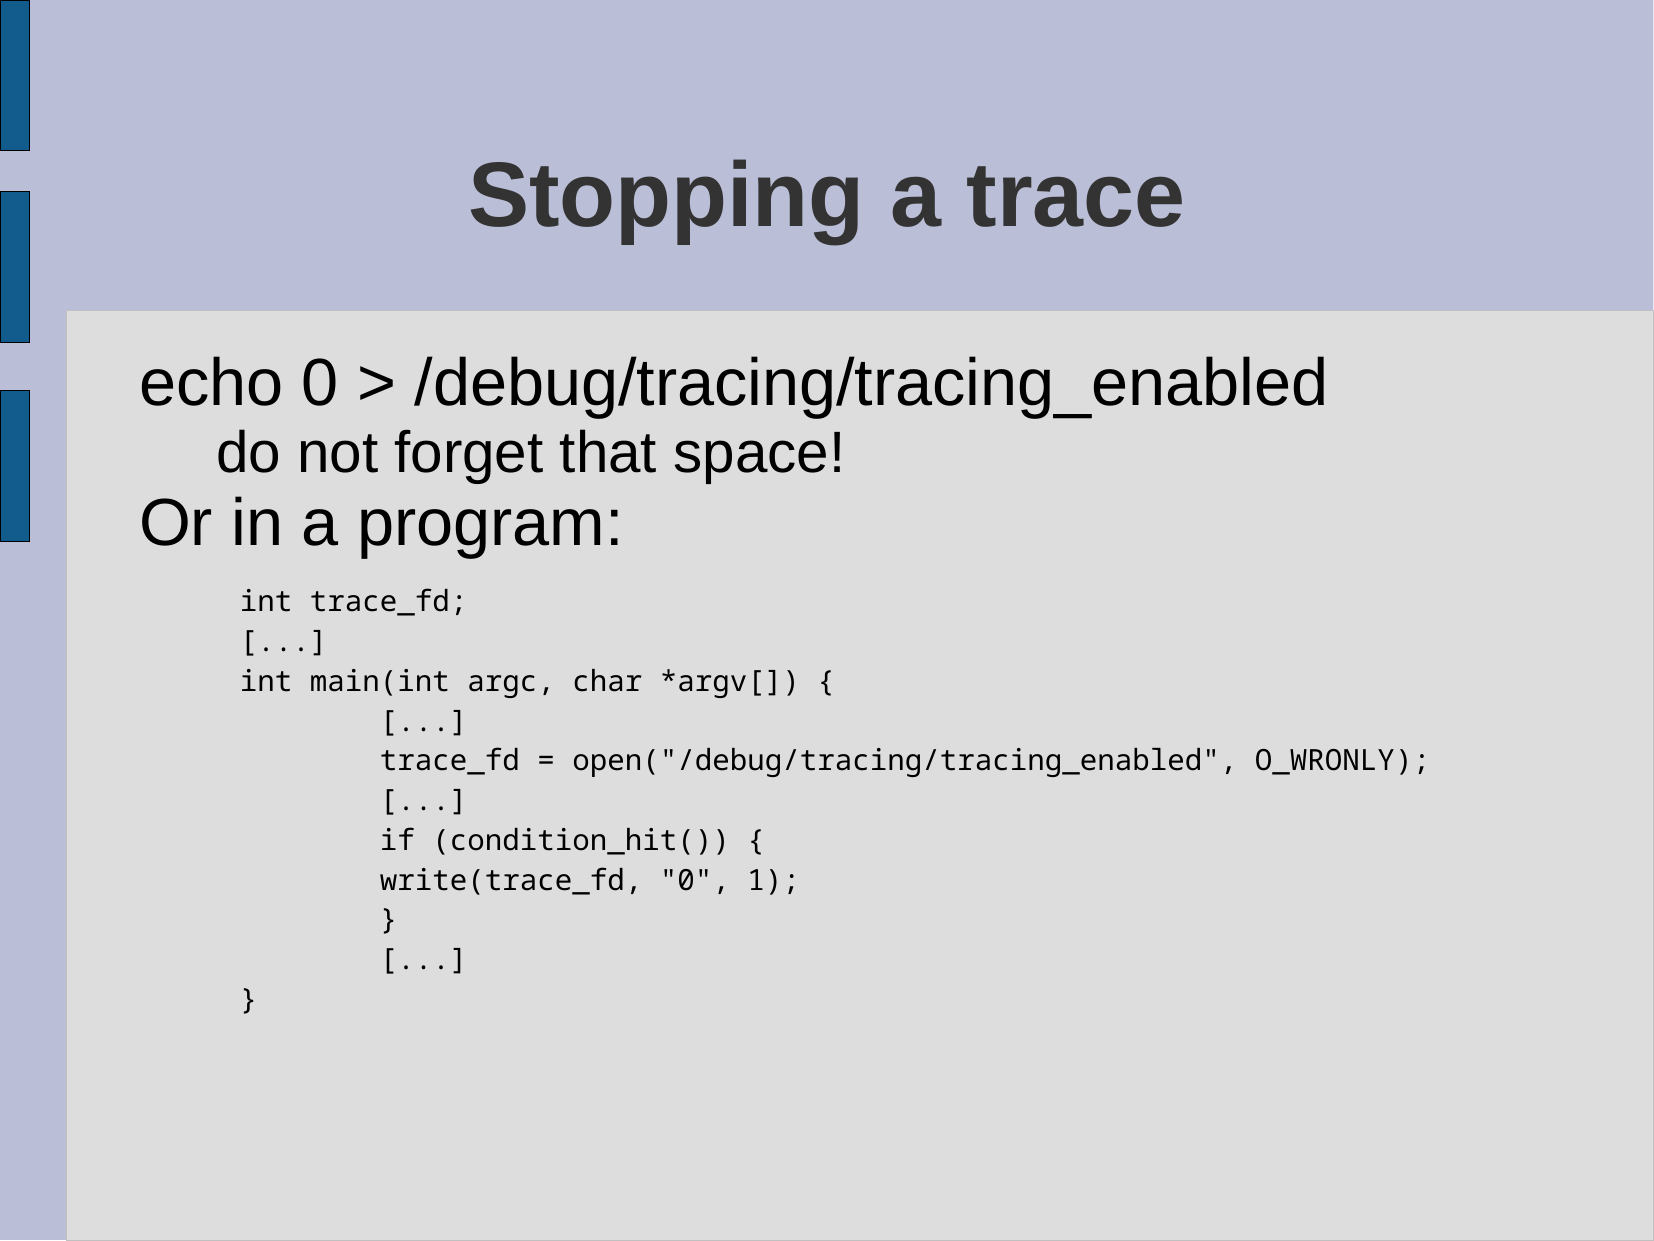

# Stopping a trace
echo 0 > /debug/tracing/tracing_enabled
do not forget that space!
Or in a program:
int trace_fd;
[...]
int main(int argc, char *argv[]) {
 [...]
 trace_fd = open("/debug/tracing/tracing_enabled", O_WRONLY);
 [...]
 if (condition_hit()) {
 write(trace_fd, "0", 1);
 }
 [...]
}